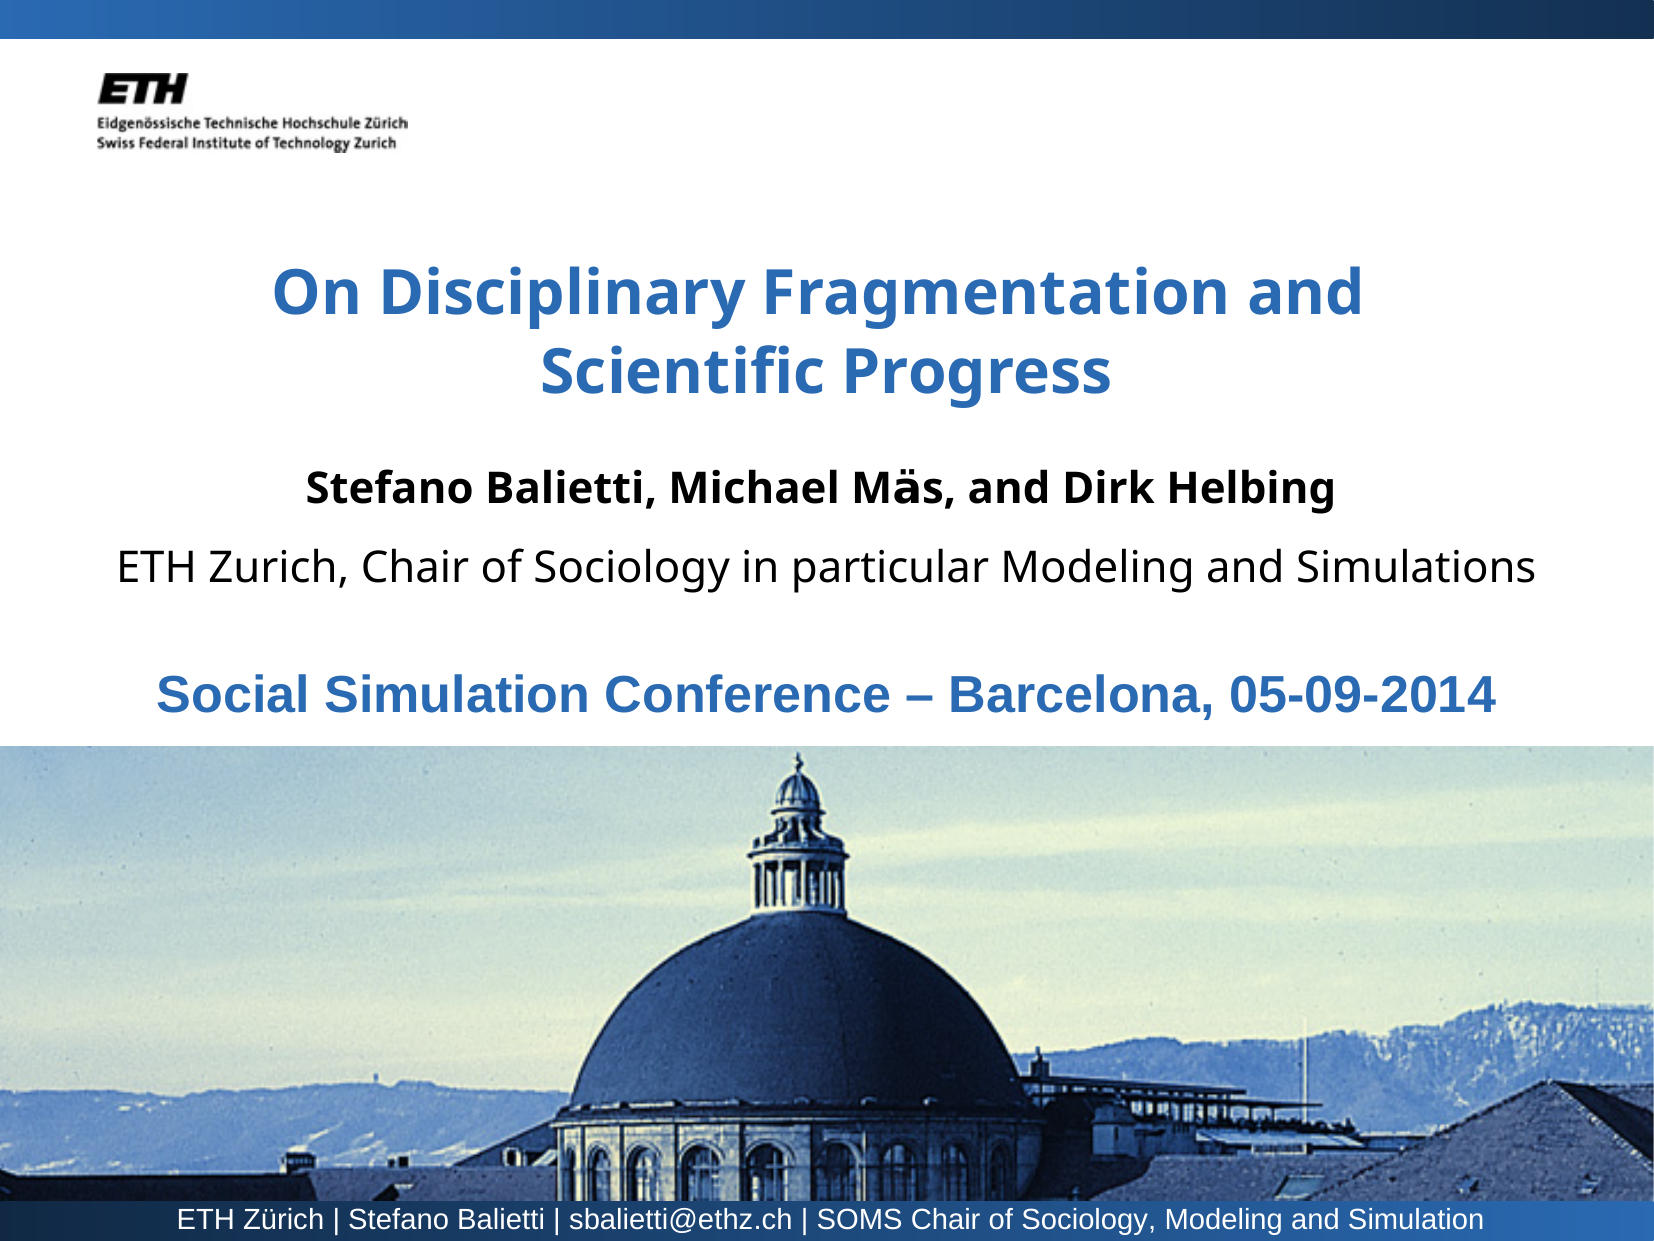

# On Disciplinary Fragmentation and Scientific Progress
Stefano Balietti, Michael Mäs, and Dirk Helbing
ETH Zurich, Chair of Sociology in particular Modeling and Simulations
Social Simulation Conference – Barcelona, 05-09-2014
 ETH Zürich | Stefano Balietti | sbalietti@ethz.ch | SOMS Chair of Sociology, Modeling and Simulation